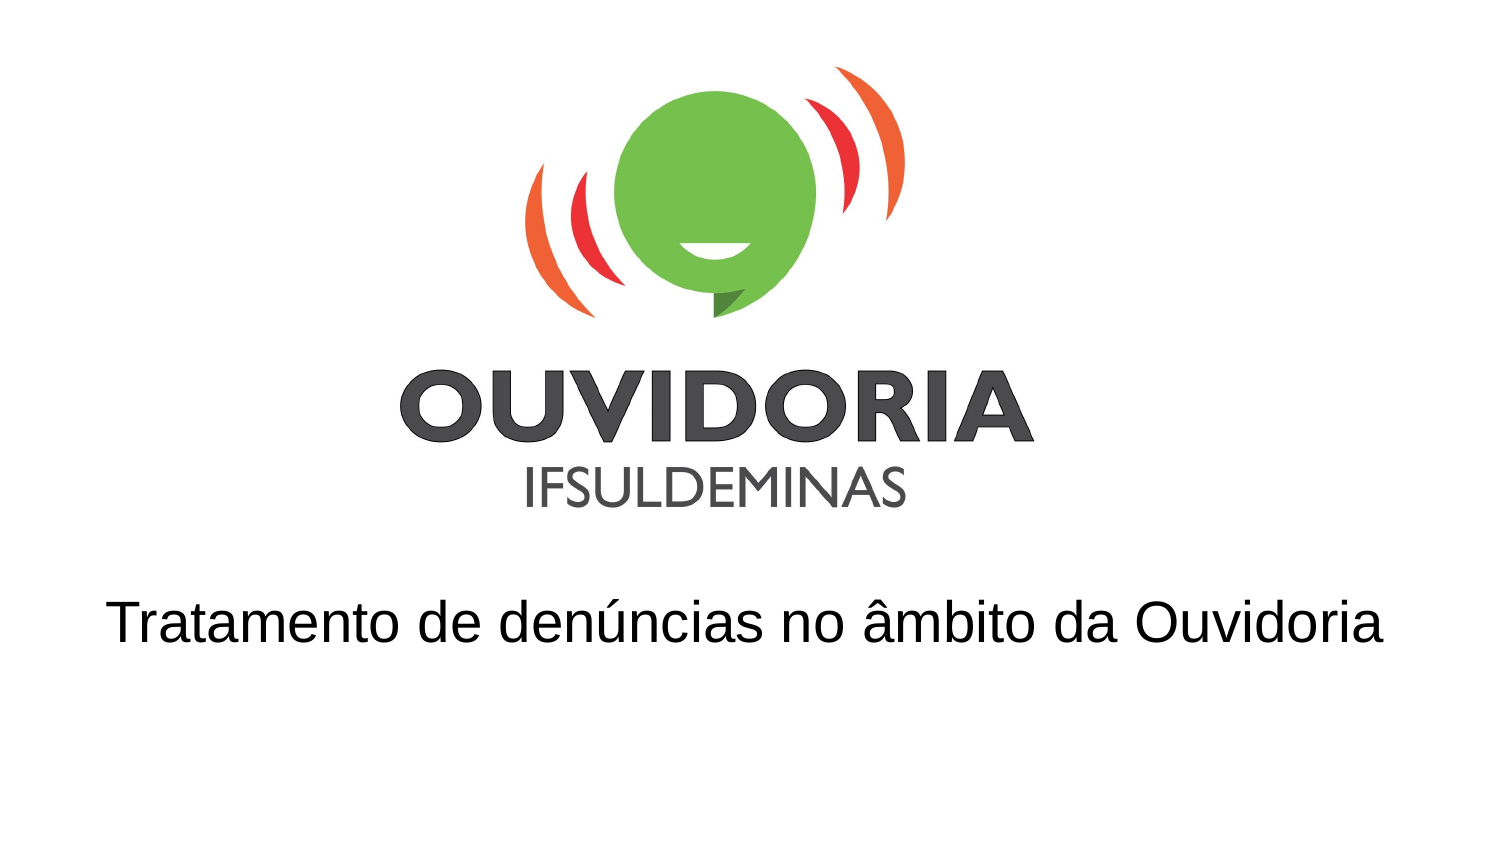

Tratamento de denúncias no âmbito da Ouvidoria